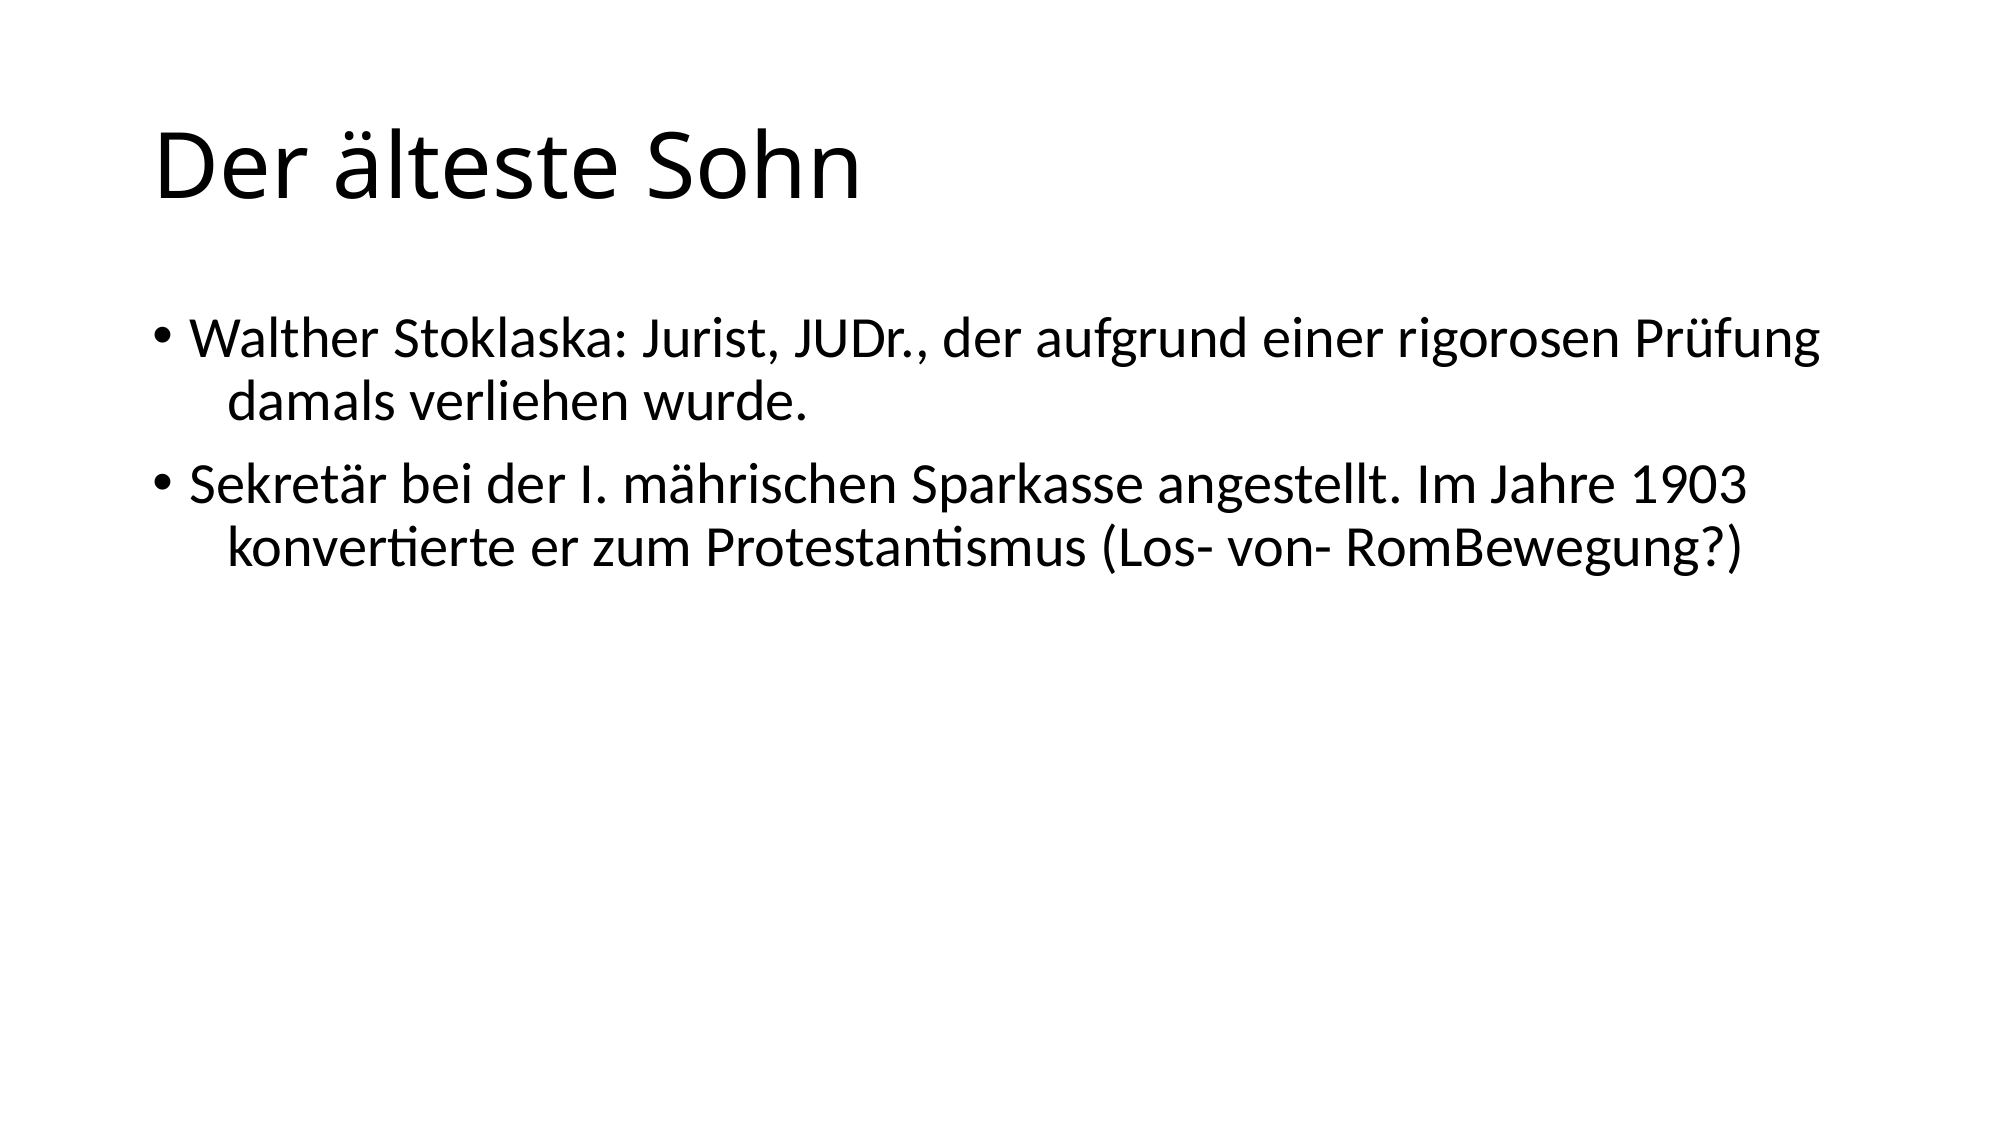

# Der älteste Sohn
Walther Stoklaska: Jurist, JUDr., der aufgrund einer rigorosen Prüfung damals verliehen wurde.
Sekretär bei der I. mährischen Sparkasse angestellt. Im Jahre 1903 konvertierte er zum Protestantismus (Los- von- RomBewegung?)